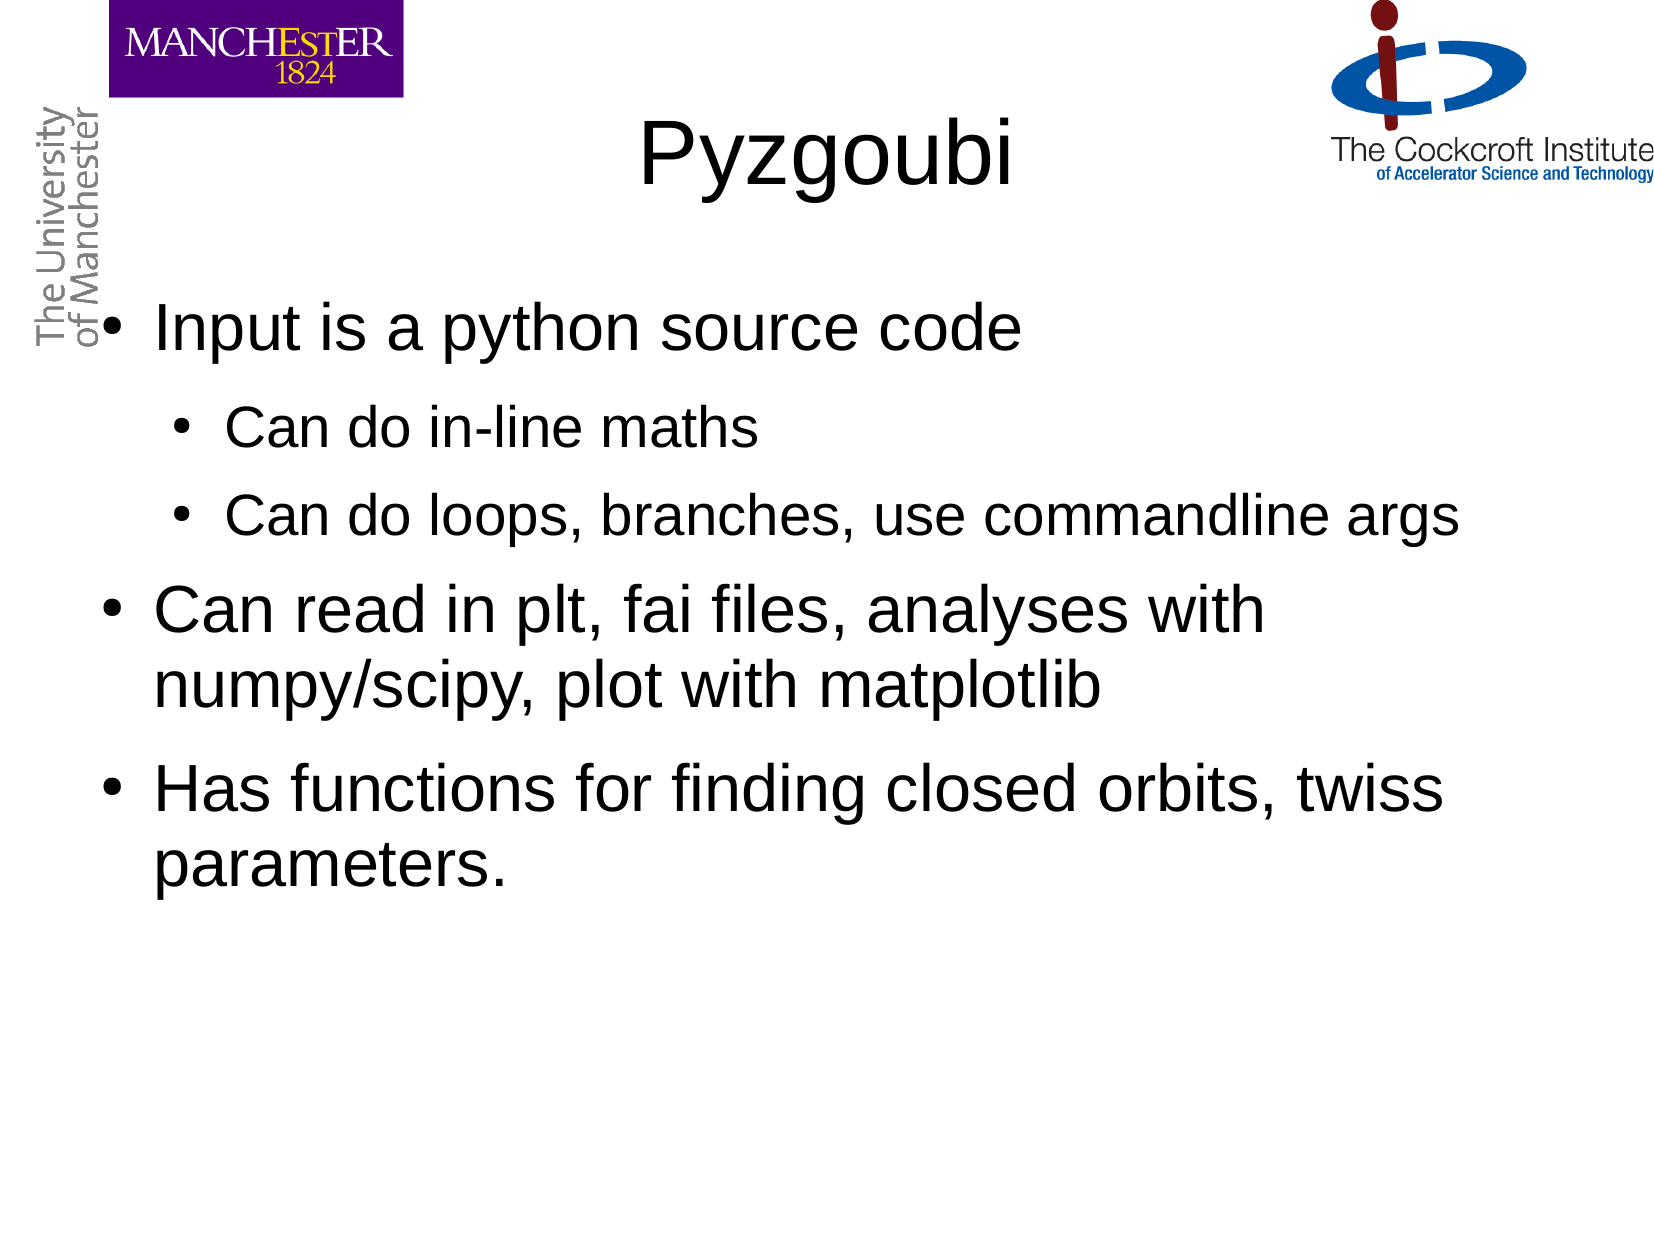

# Pyzgoubi
Input is a python source code
Can do in-line maths
Can do loops, branches, use commandline args
Can read in plt, fai files, analyses with numpy/scipy, plot with matplotlib
Has functions for finding closed orbits, twiss parameters.